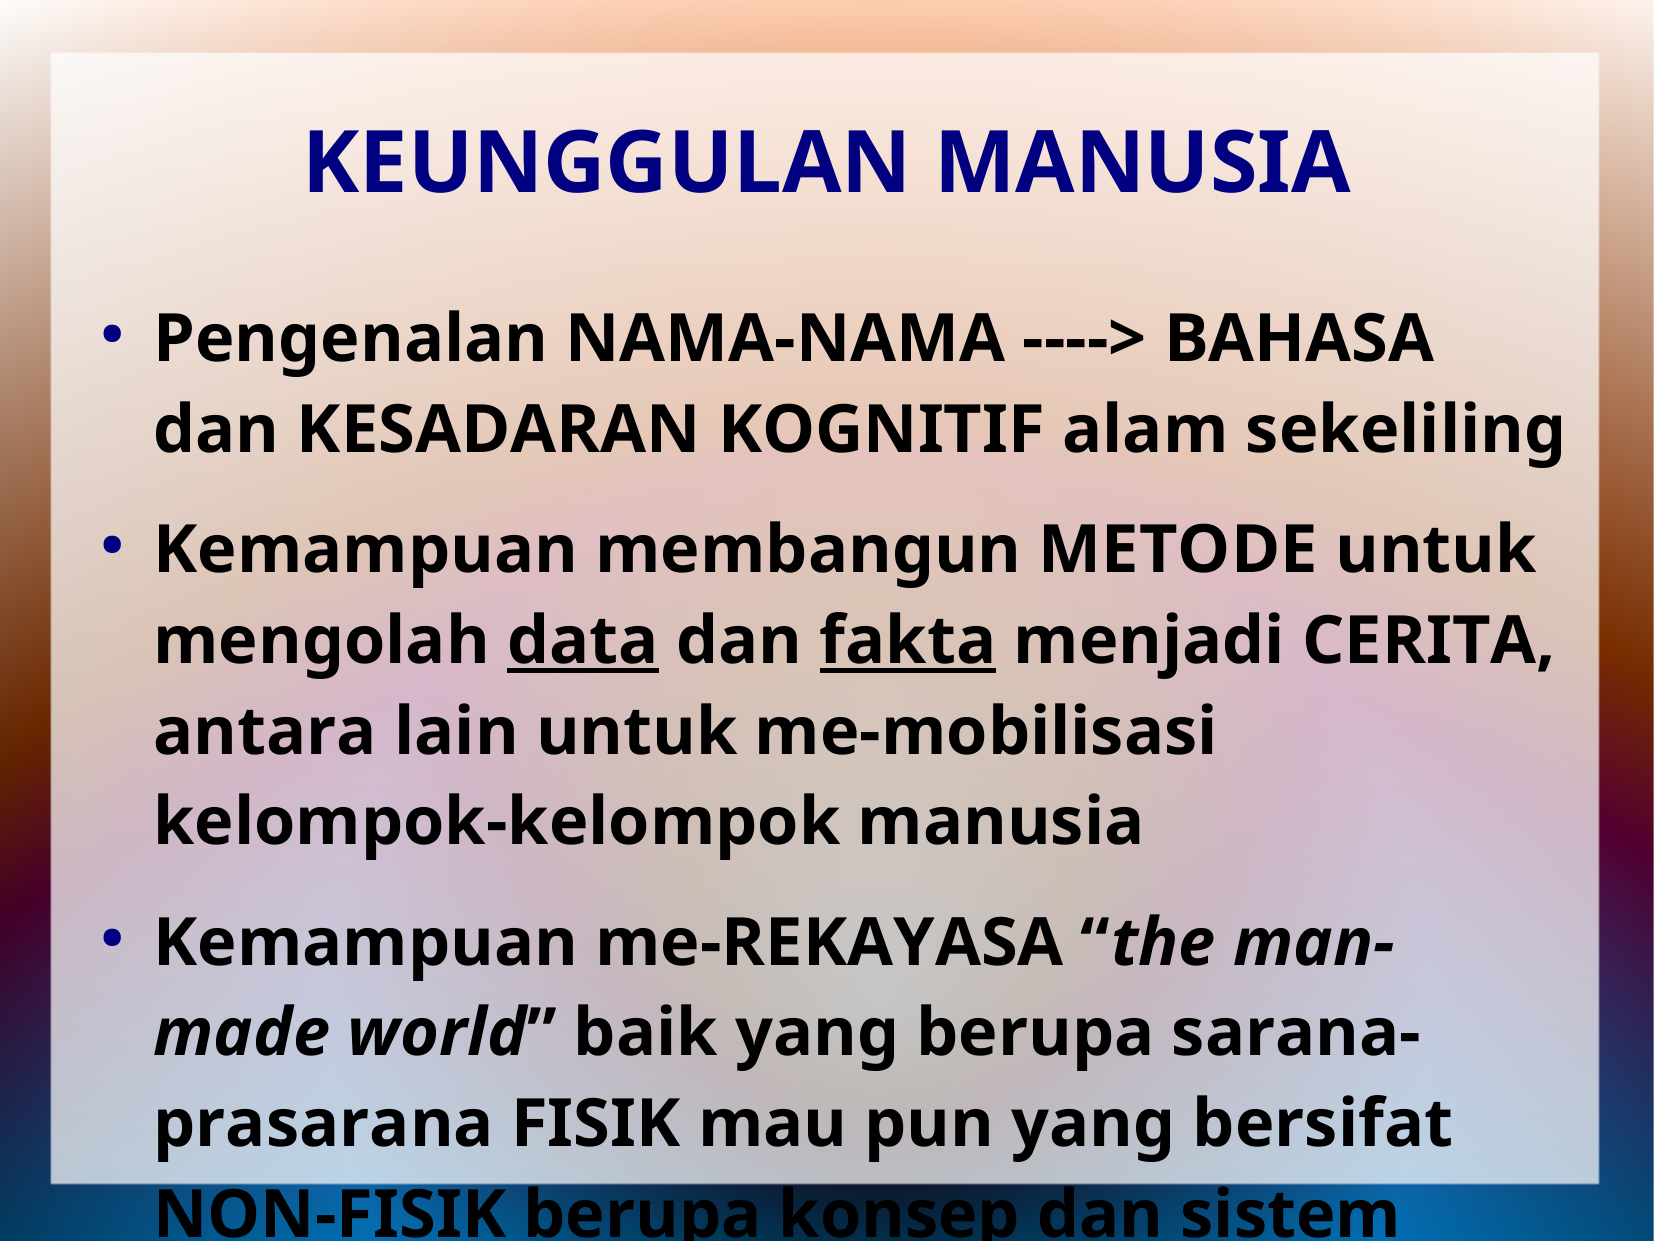

# KEUNGGULAN MANUSIA
Pengenalan NAMA-NAMA ----> BAHASA dan KESADARAN KOGNITIF alam sekeliling
Kemampuan membangun METODE untuk mengolah data dan fakta menjadi CERITA, antara lain untuk me-mobilisasi kelompok-kelompok manusia
Kemampuan me-REKAYASA “the man-made world” baik yang berupa sarana-prasarana FISIK mau pun yang bersifat NON-FISIK berupa konsep dan sistem IPOLEKSOSBUD